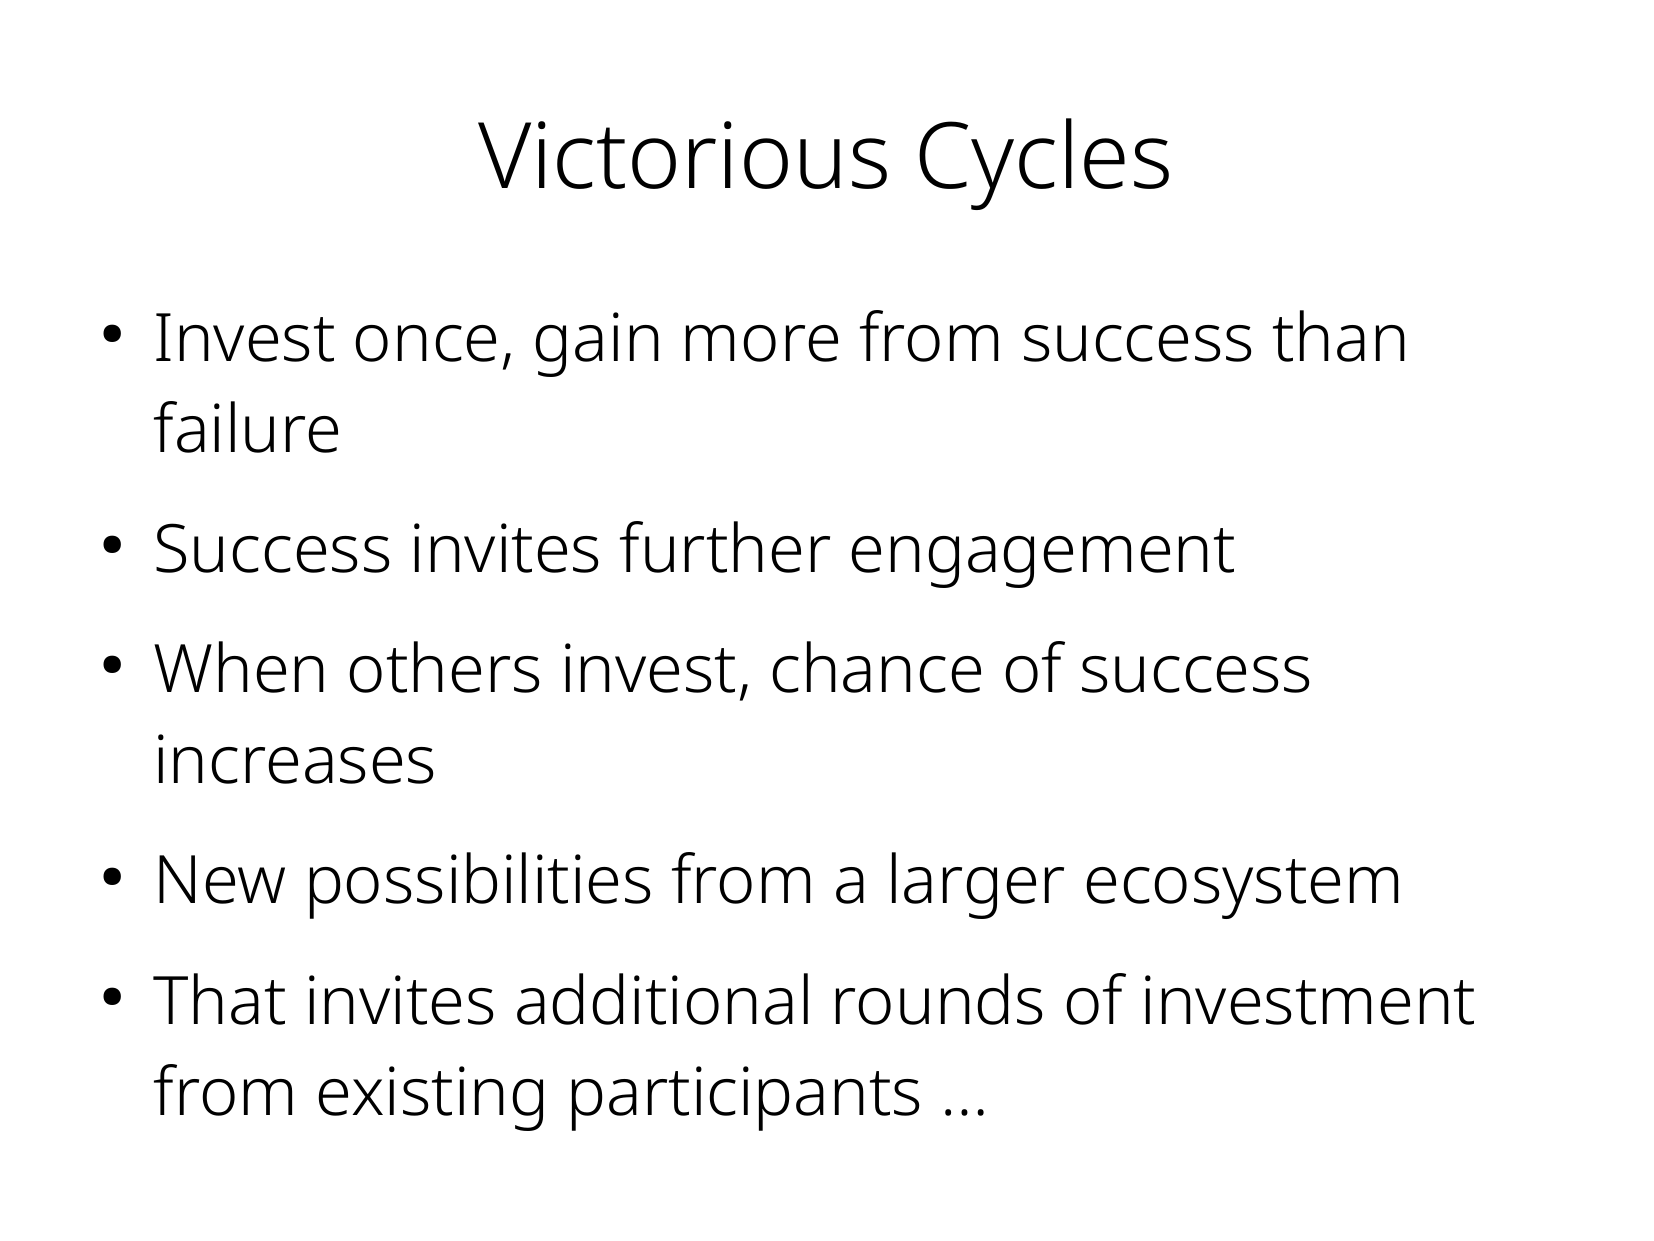

# Victorious Cycles
Invest once, gain more from success than failure
Success invites further engagement
When others invest, chance of success increases
New possibilities from a larger ecosystem
That invites additional rounds of investment from existing participants …